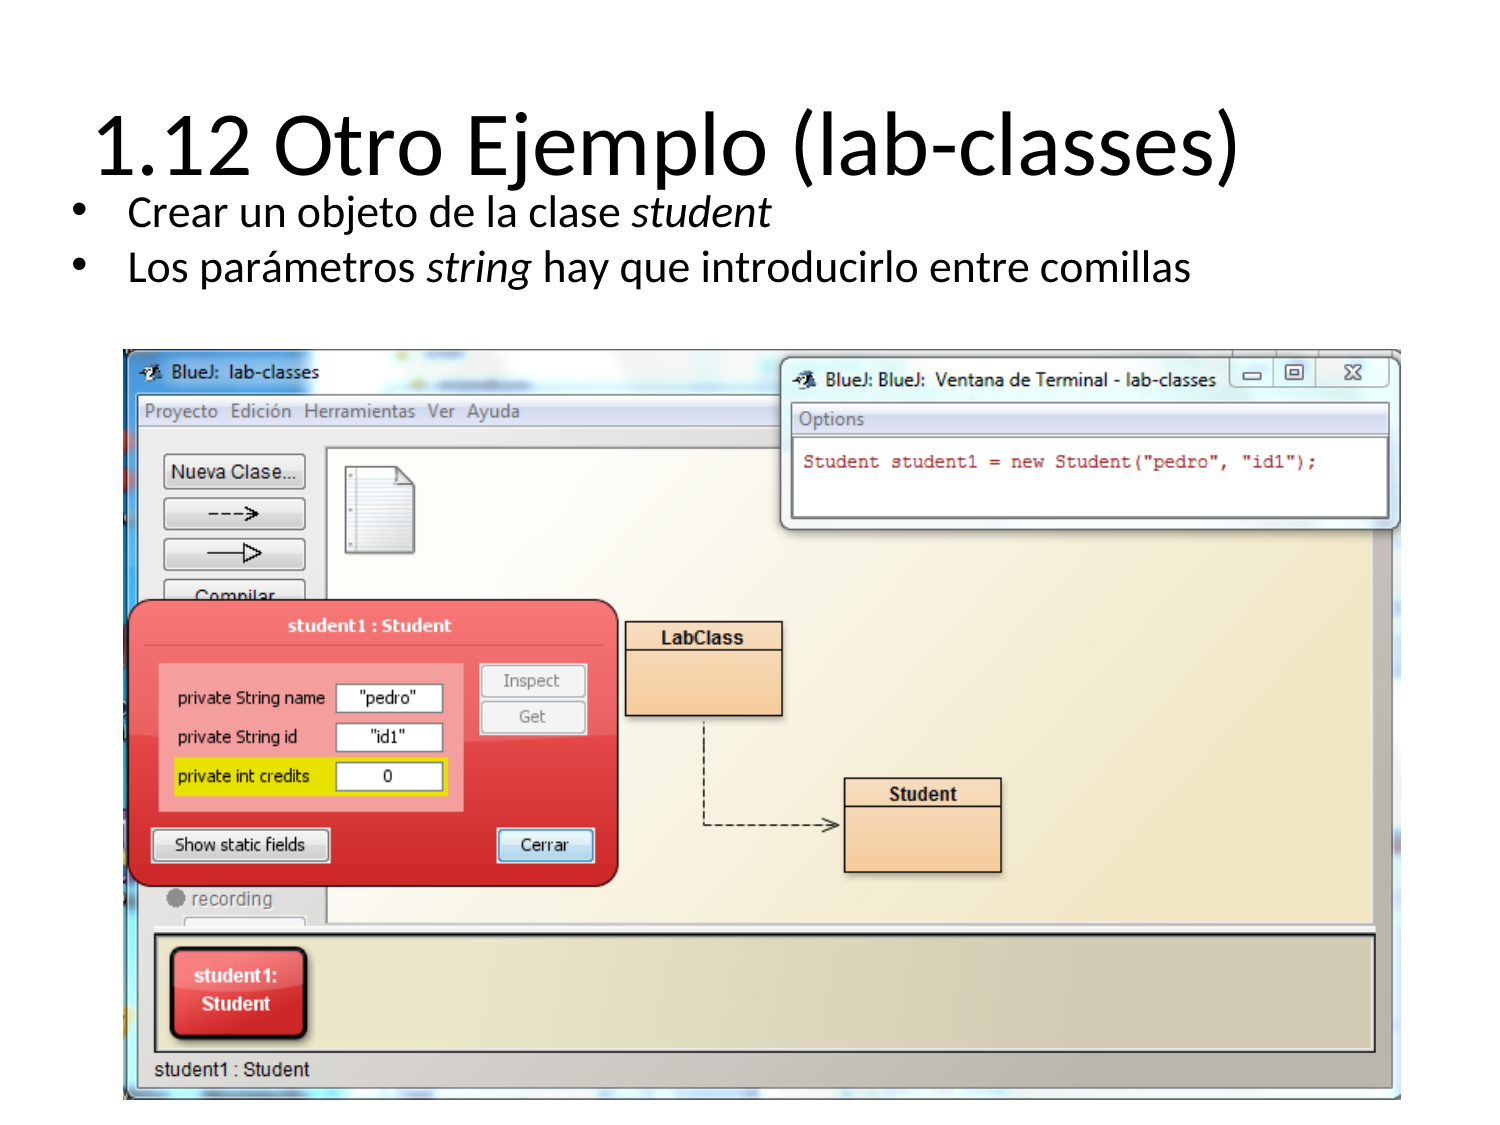

# 1.12 Otro Ejemplo (lab-classes)
Crear un objeto de la clase student
Los parámetros string hay que introducirlo entre comillas